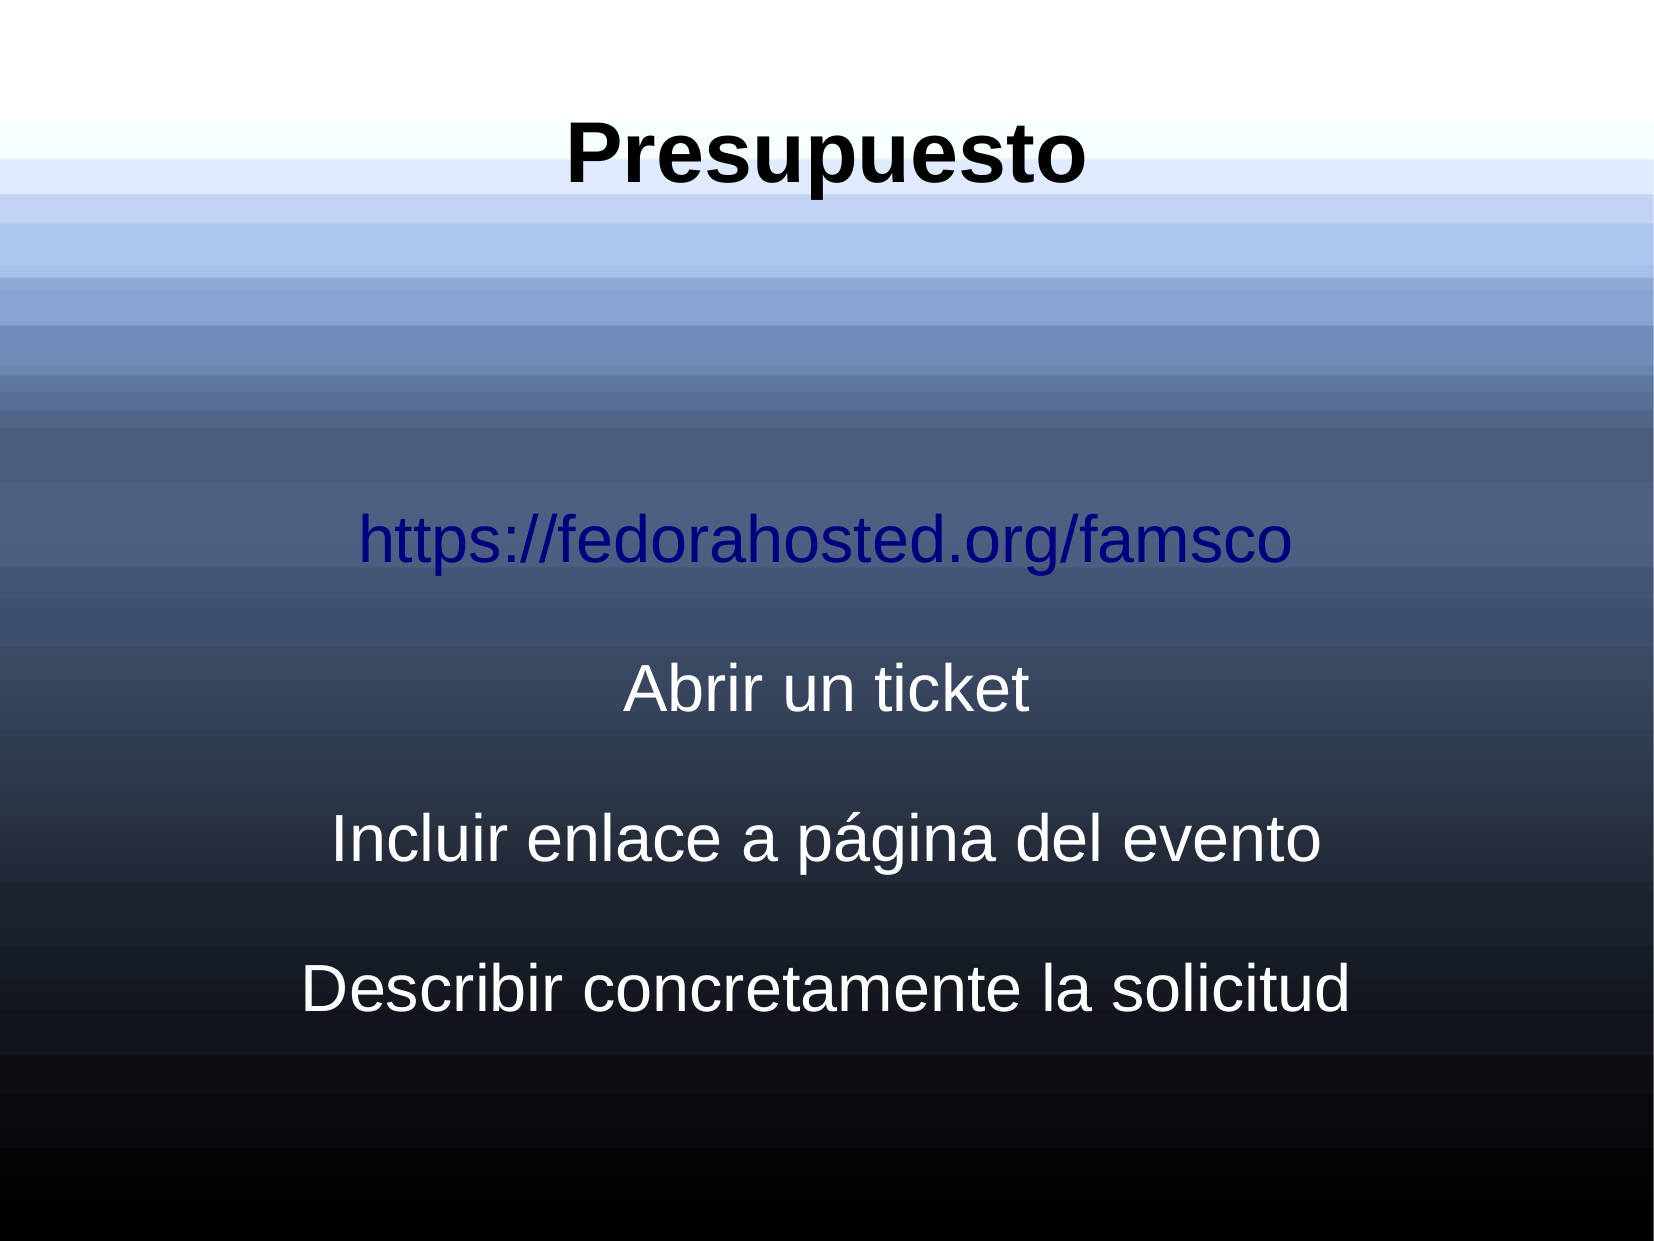

# Presupuesto
https://fedorahosted.org/famsco
Abrir un ticket
Incluir enlace a página del evento
Describir concretamente la solicitud